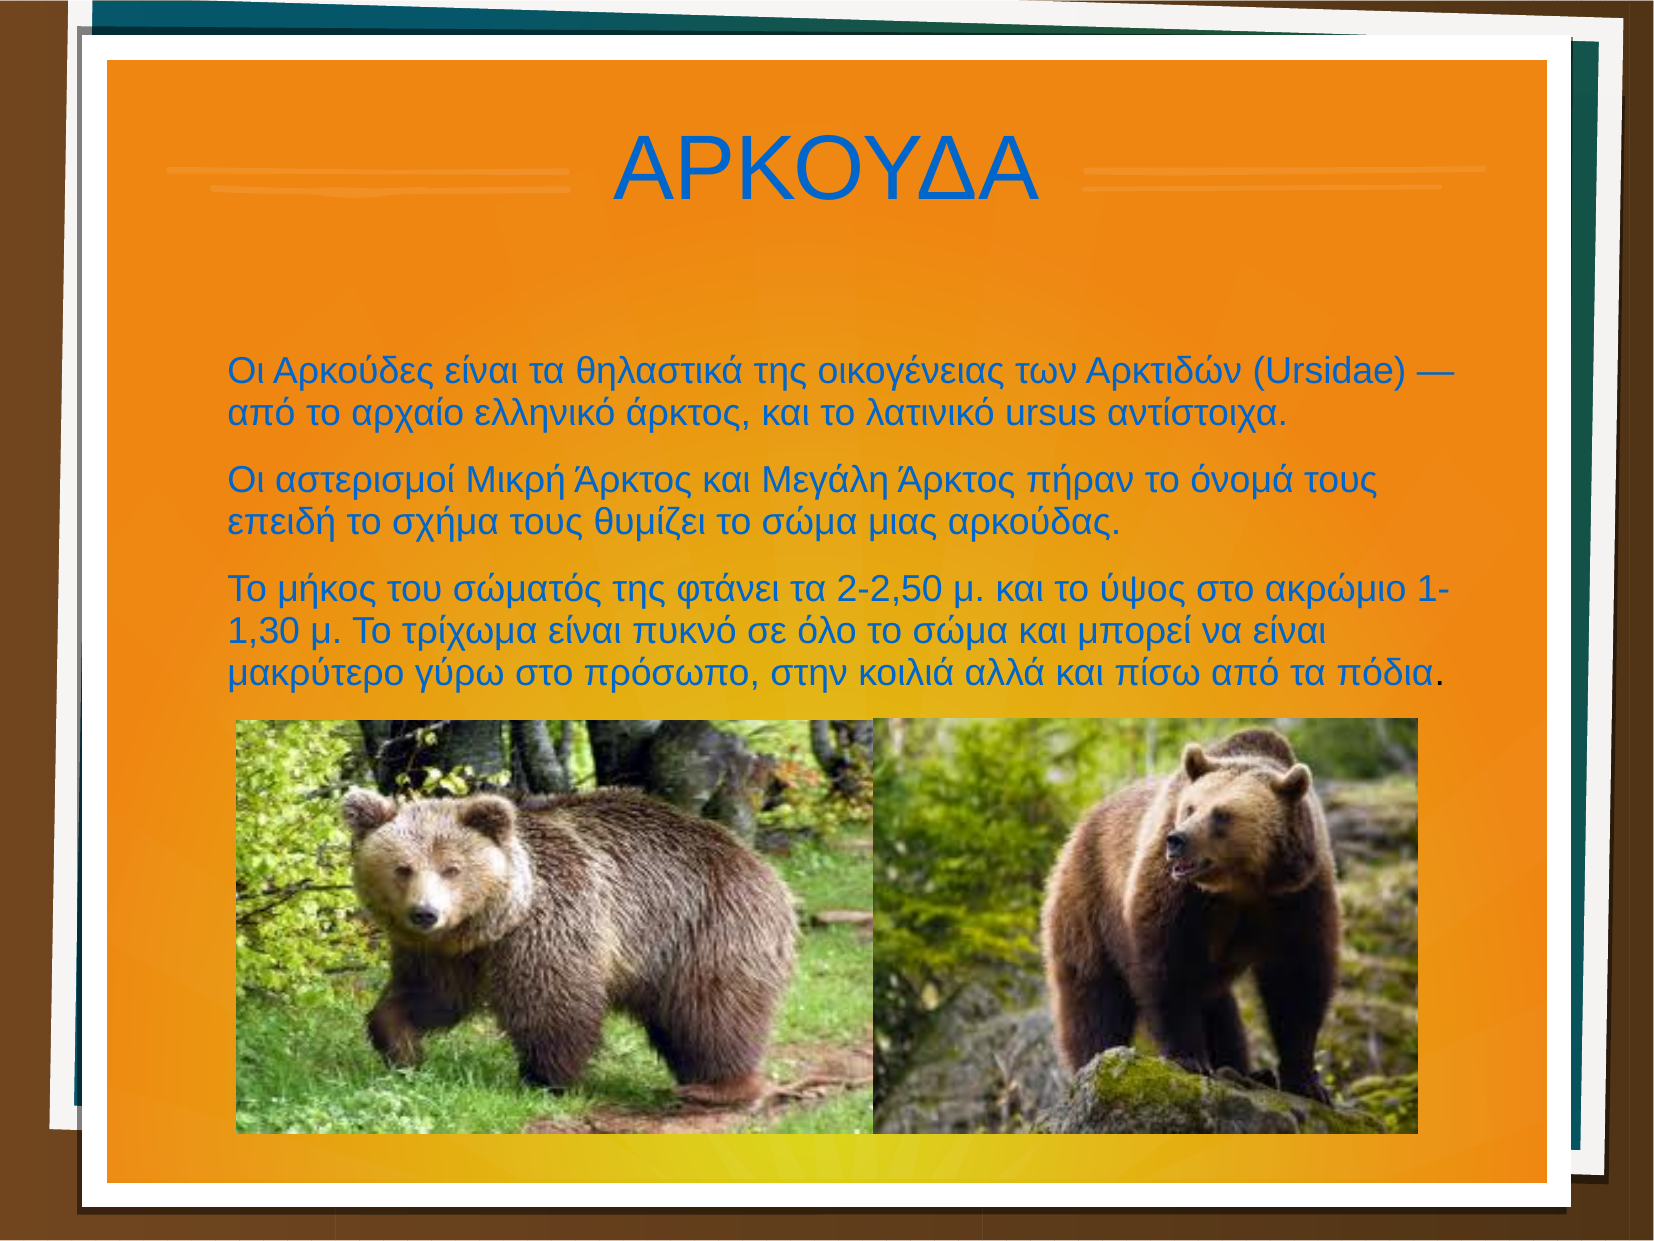

# ΑΡΚΟΥΔΑ
Οι Αρκούδες είναι τα θηλαστικά της οικογένειας των Αρκτιδών (Ursidae) — από το αρχαίο ελληνικό άρκτος, και το λατινικό ursus αντίστοιχα.
Οι αστερισμοί Μικρή Άρκτος και Μεγάλη Άρκτος πήραν το όνομά τους επειδή το σχήμα τους θυμίζει το σώμα μιας αρκούδας.
Το μήκος του σώματός της φτάνει τα 2-2,50 μ. και το ύψος στο ακρώμιο 1-1,30 μ. Το τρίχωμα είναι πυκνό σε όλο το σώμα και μπορεί να είναι μακρύτερο γύρω στο πρόσωπο, στην κοιλιά αλλά και πίσω από τα πόδια.